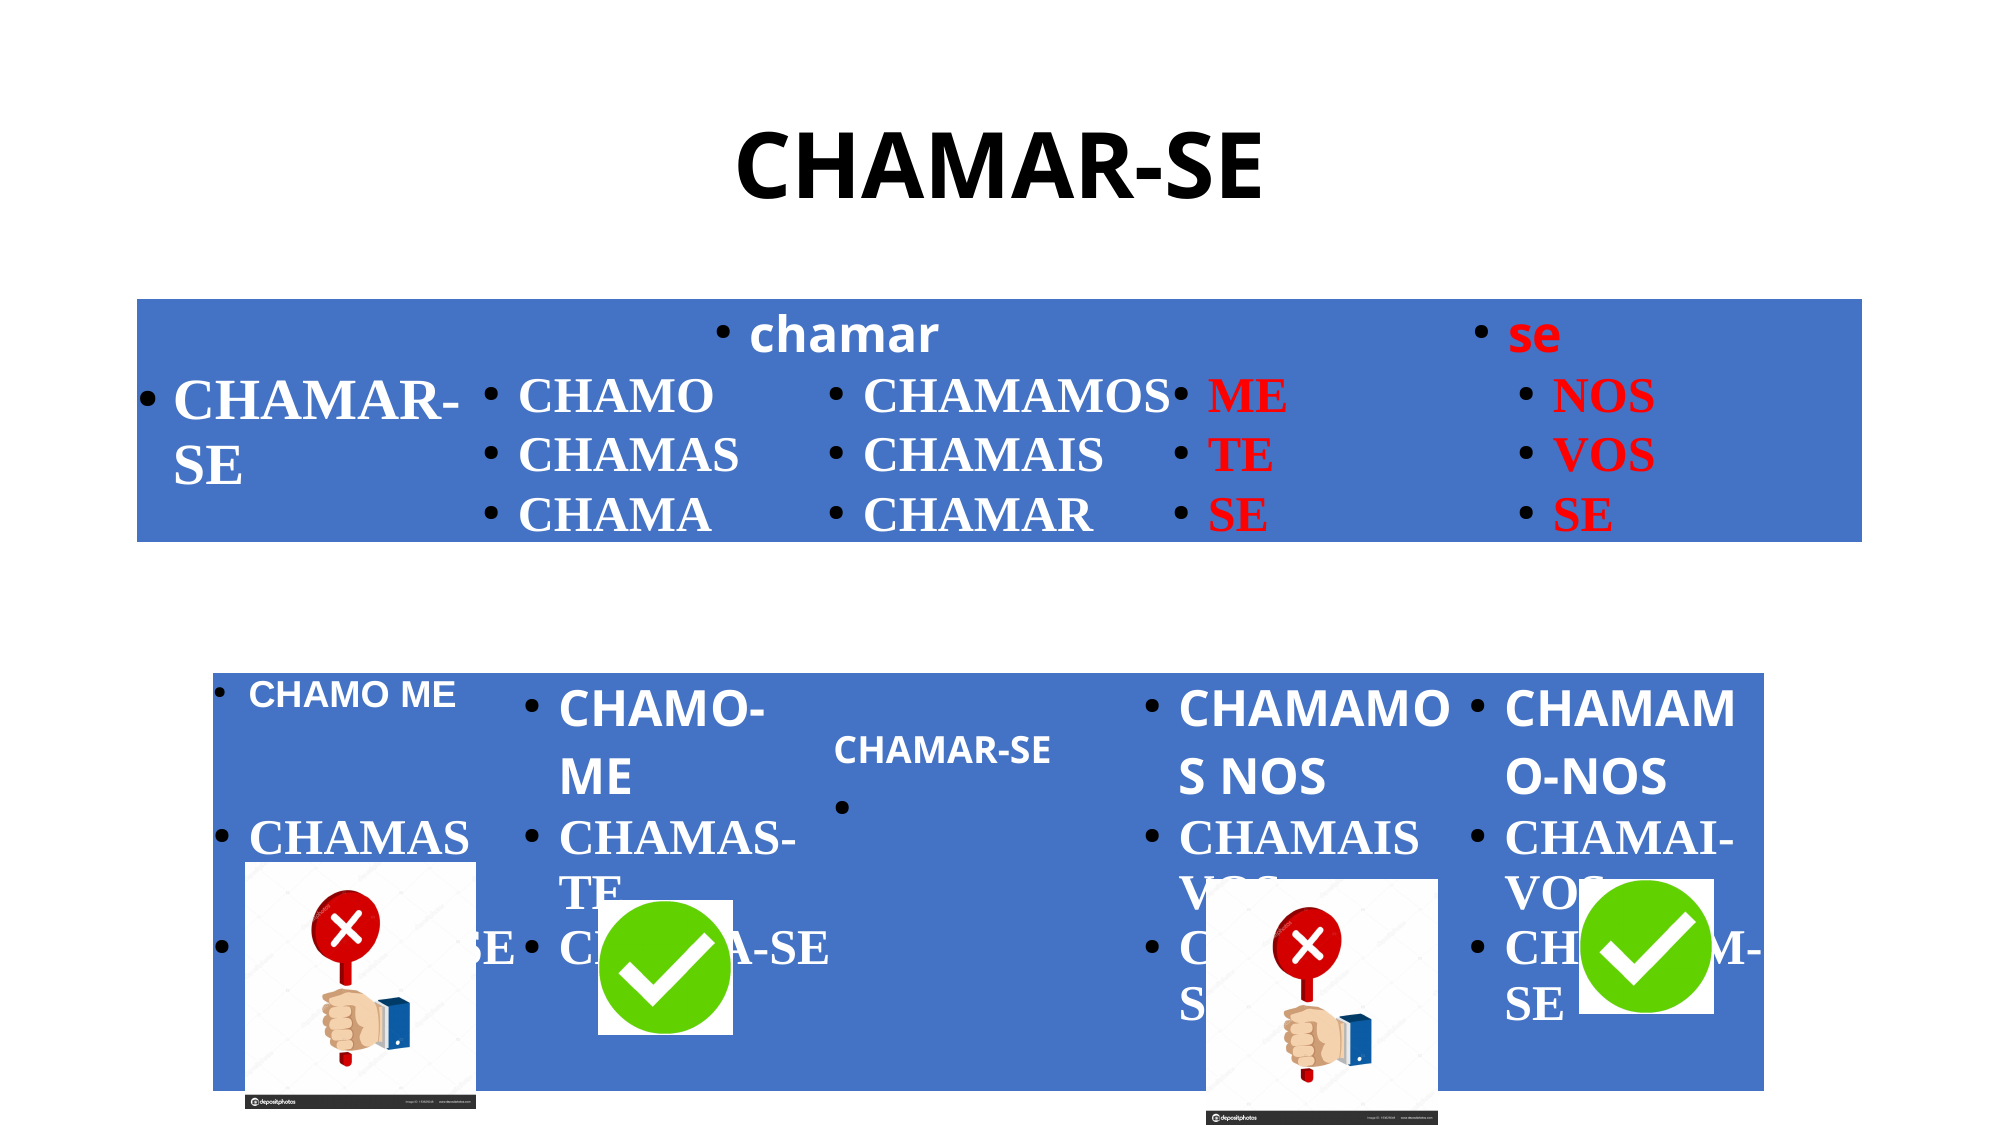

# CHAMAR-SE
| | chamar | | se | |
| --- | --- | --- | --- | --- |
| CHAMAR-SE | CHAMO | CHAMAMOS | ME | NOS |
| | CHAMAS | CHAMAIS | TE | VOS |
| | CHAMA | CHAMAR | SE | SE |
| CHAMO ME | CHAMO-ME | CHAMAR-SE | CHAMAMOS NOS | CHAMAMO-NOS |
| --- | --- | --- | --- | --- |
| CHAMAS TE | CHAMAS-TE | | CHAMAIS VOS | CHAMAI-VOS |
| CHAMA SE | CHAMA-SE | | CHAMAM SE | CHAMAM-SE |